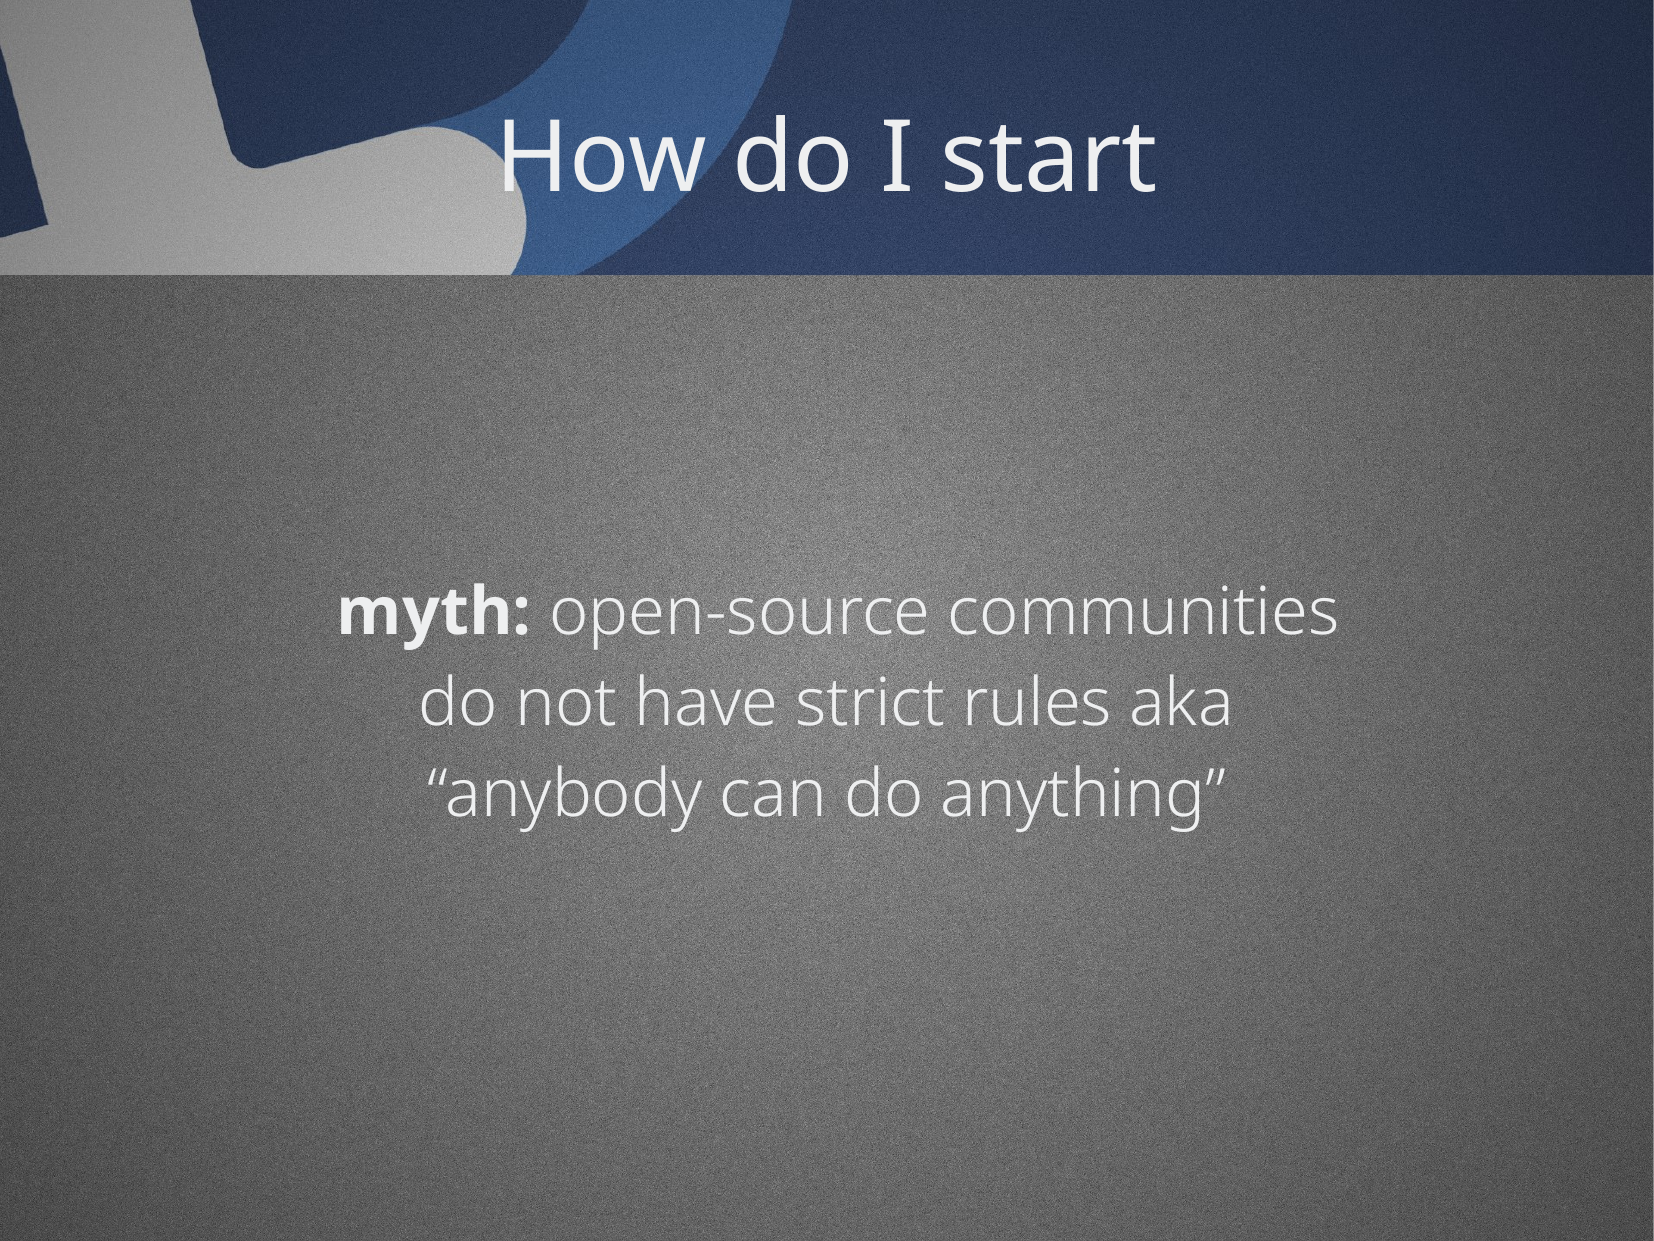

# How do I start
myth: open-source communities
do not have strict rules aka
“anybody can do anything”